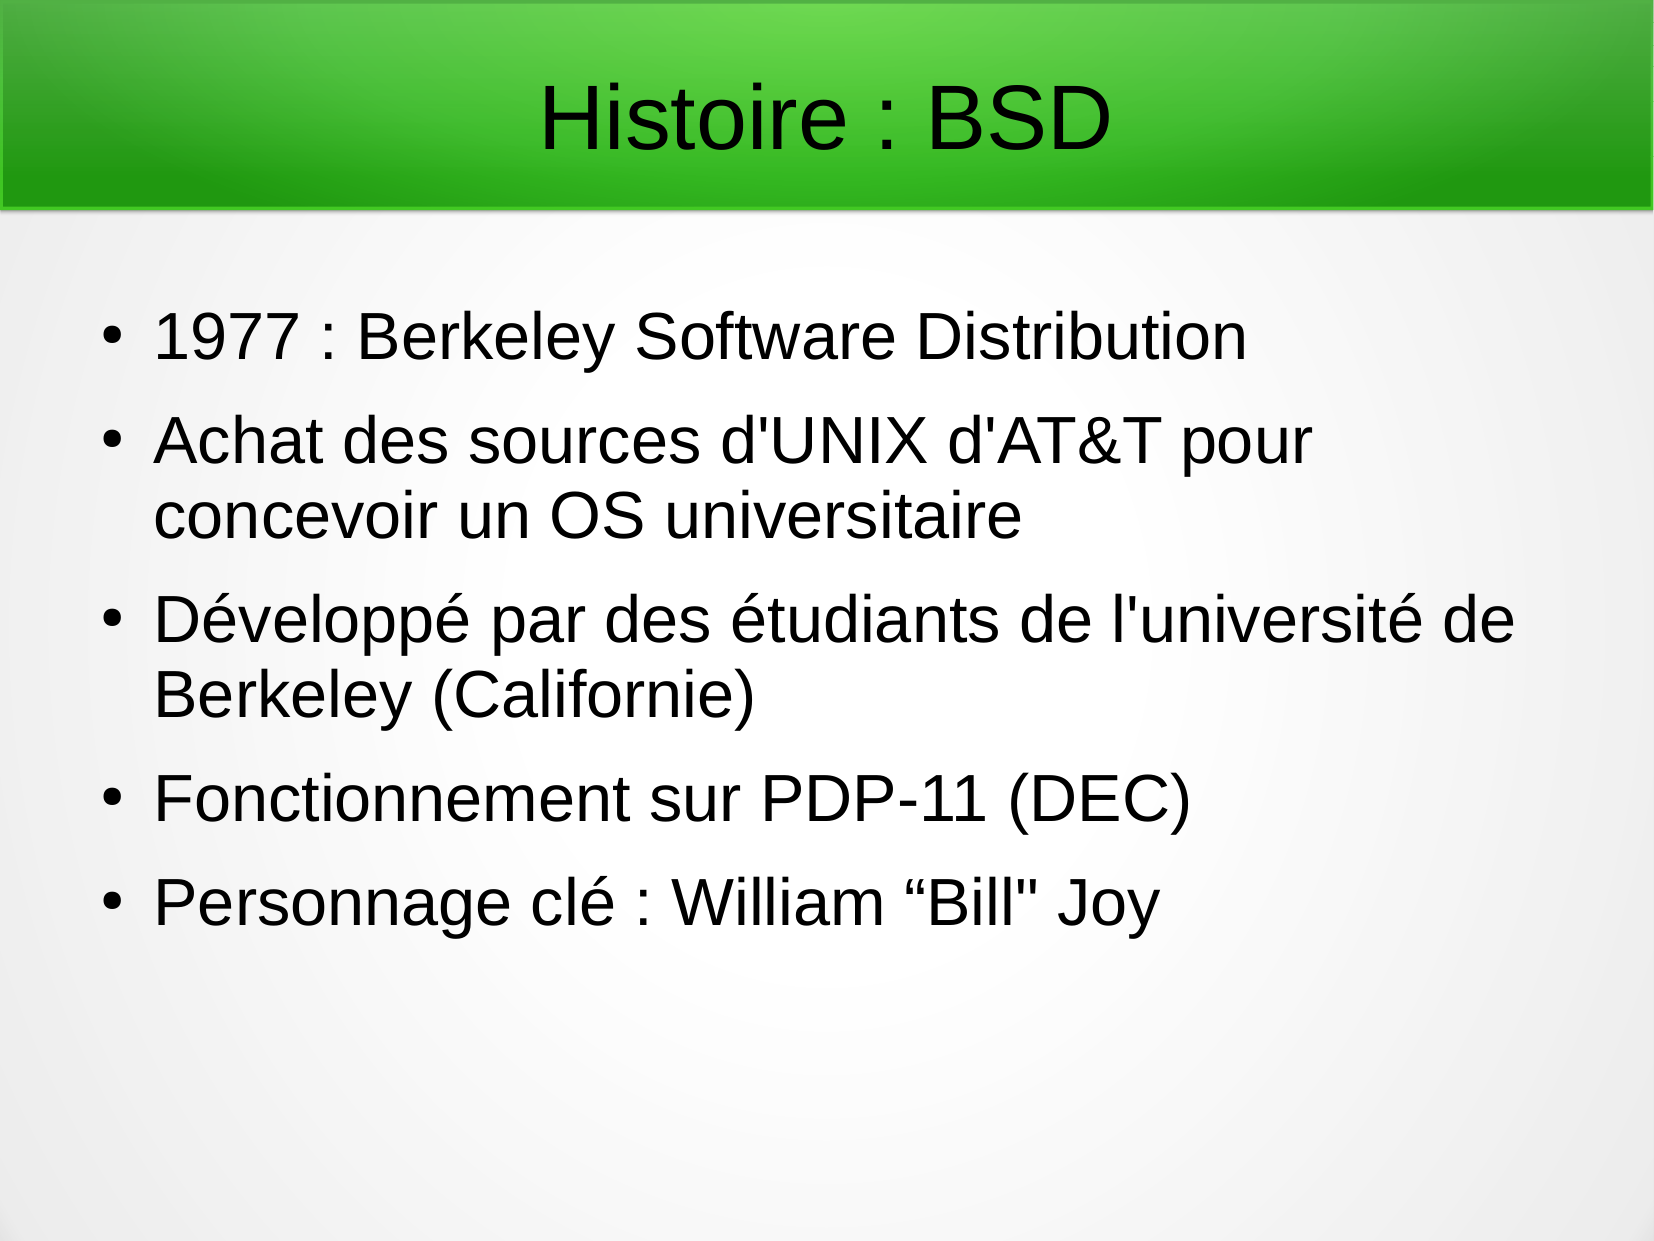

# Histoire : BSD
1977 : Berkeley Software Distribution
Achat des sources d'UNIX d'AT&T pour concevoir un OS universitaire
Développé par des étudiants de l'université de Berkeley (Californie)
Fonctionnement sur PDP-11 (DEC)
Personnage clé : William “Bill" Joy